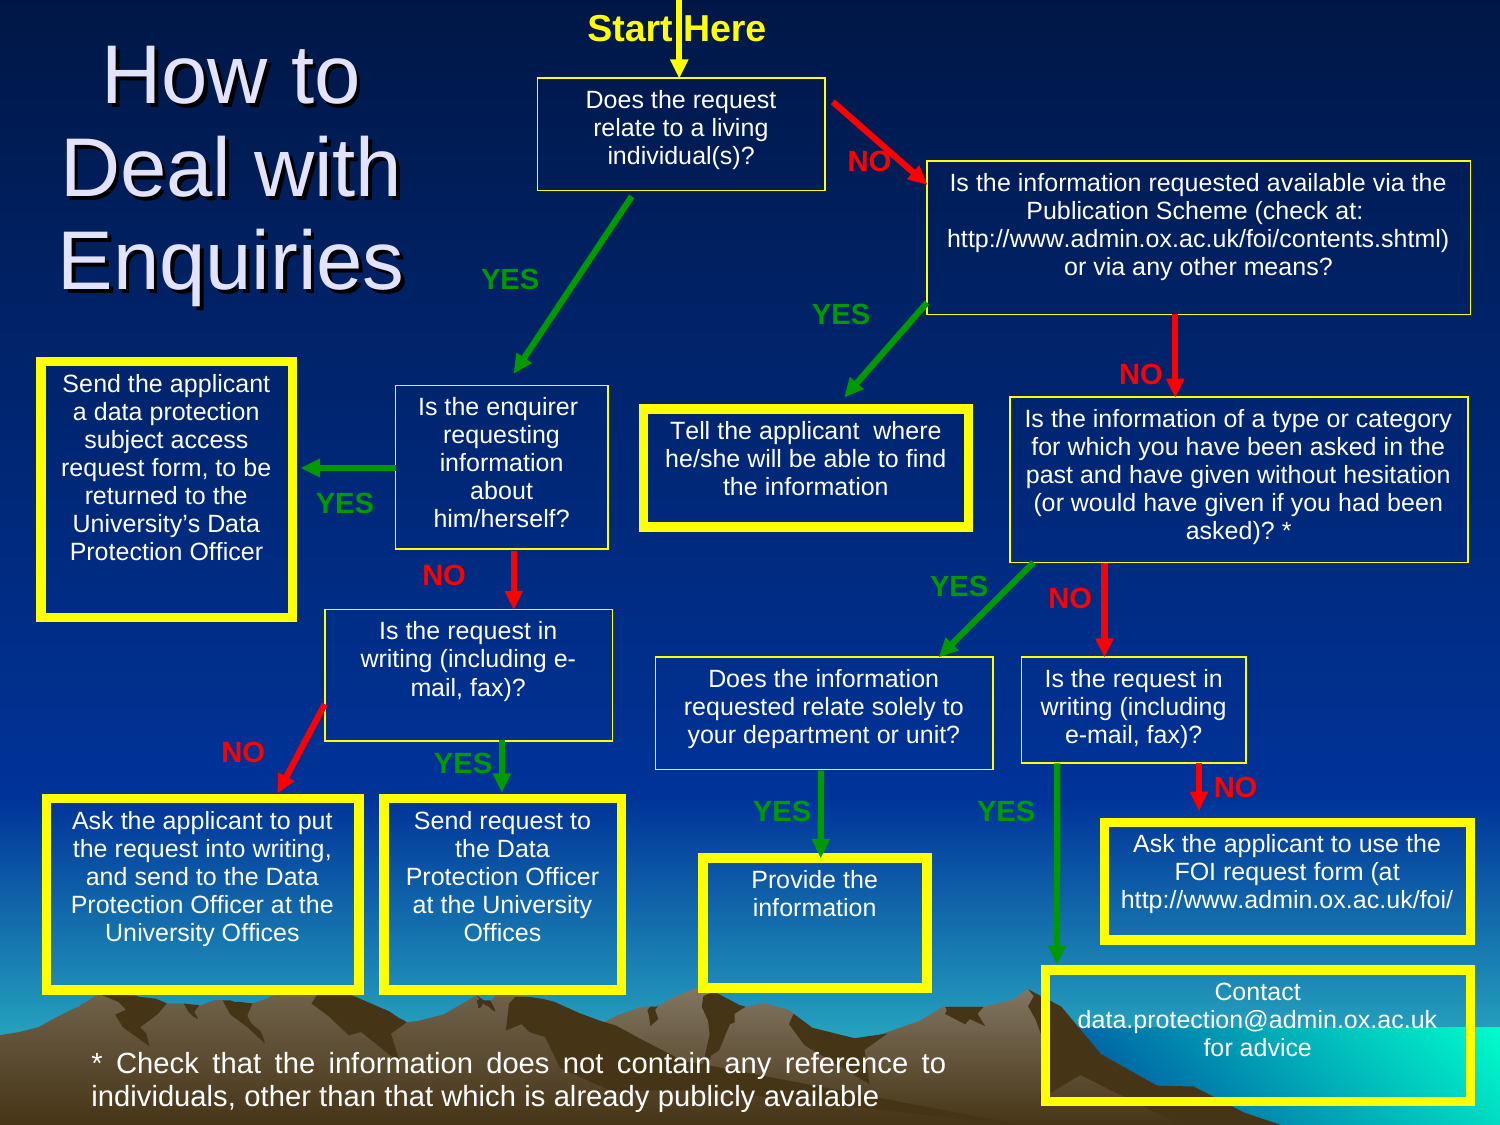

Start Here
# How to Deal with Enquiries
Does the request relate to a living individual(s)?
NO
Is the information requested available via the Publication Scheme (check at: http://www.admin.ox.ac.uk/foi/contents.shtml) or via any other means?
YES
YES
NO
Send the applicant a data protection subject access request form, to be returned to the University’s Data Protection Officer
Is the enquirer requesting information about him/herself?
Is the information of a type or category for which you have been asked in the past and have given without hesitation (or would have given if you had been asked)? *
Tell the applicant where he/she will be able to find the information
YES
NO
YES
NO
Is the request in writing (including e-mail, fax)?
Does the information requested relate solely to your department or unit?
Is the request in writing (including e-mail, fax)?
NO
YES
NO
YES
YES
Ask the applicant to put the request into writing, and send to the Data Protection Officer at the University Offices
Send request to the Data Protection Officer at the University Offices
Ask the applicant to use the FOI request form (at http://www.admin.ox.ac.uk/foi/
Provide the information
Contact
data.protection@admin.ox.ac.uk for advice
* Check that the information does not contain any reference to individuals, other than that which is already publicly available